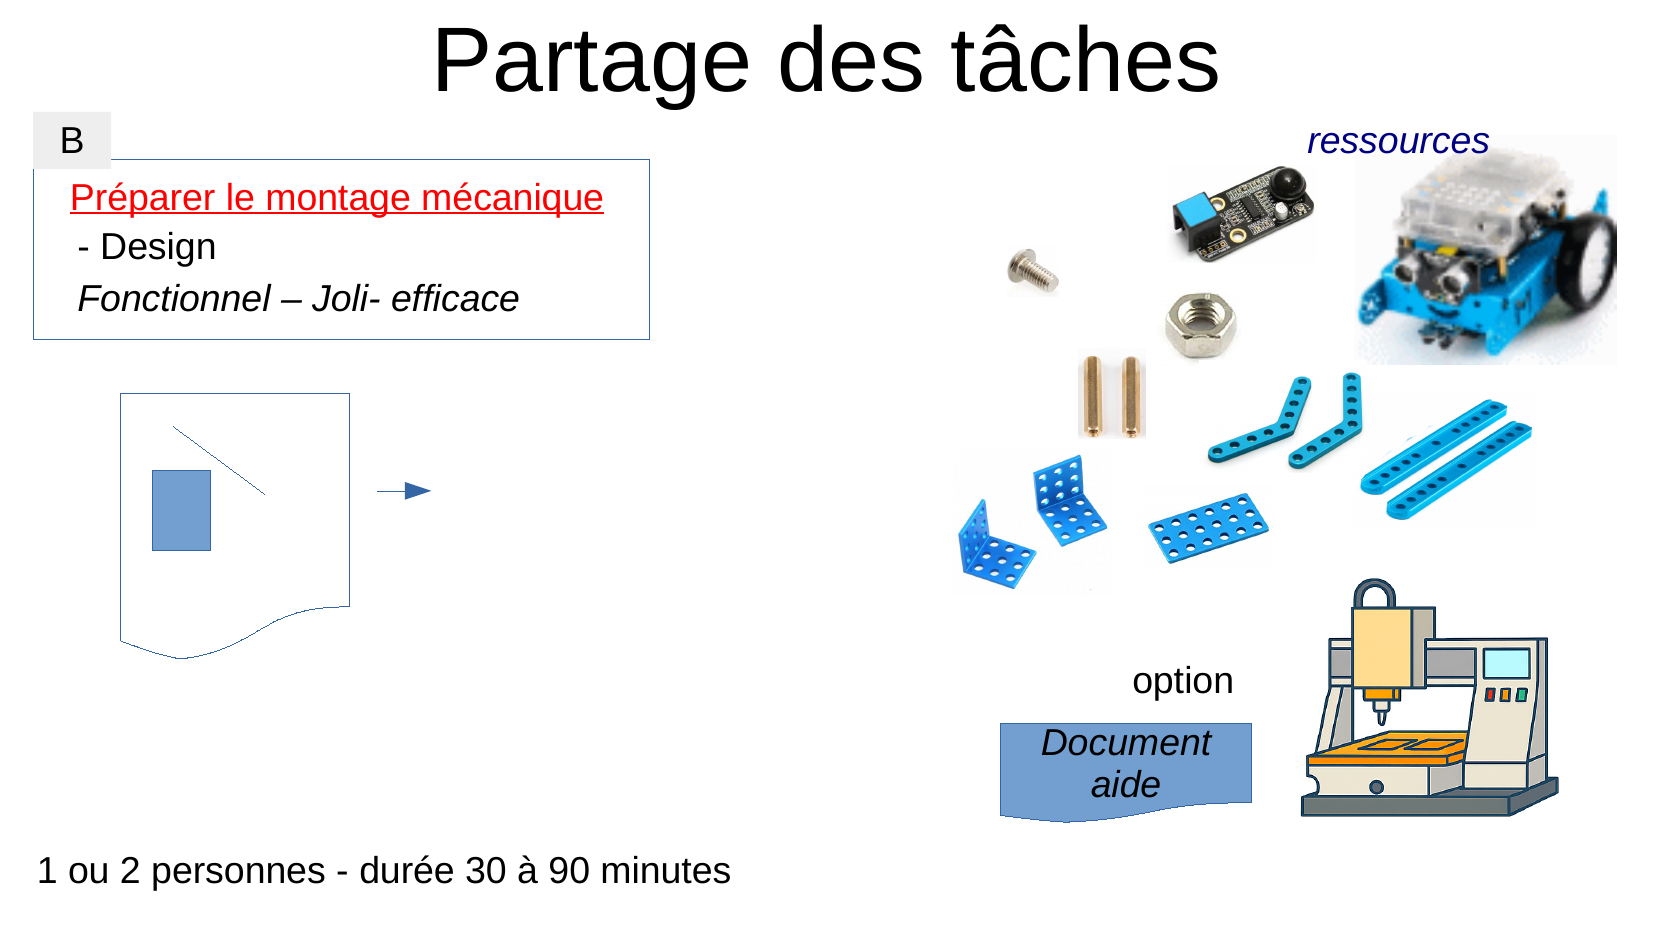

# Partage des tâches
B
ressources
Préparer le montage mécanique
- Design
Fonctionnel – Joli- efficace
option
Document aide
1 ou 2 personnes - durée 30 à 90 minutes